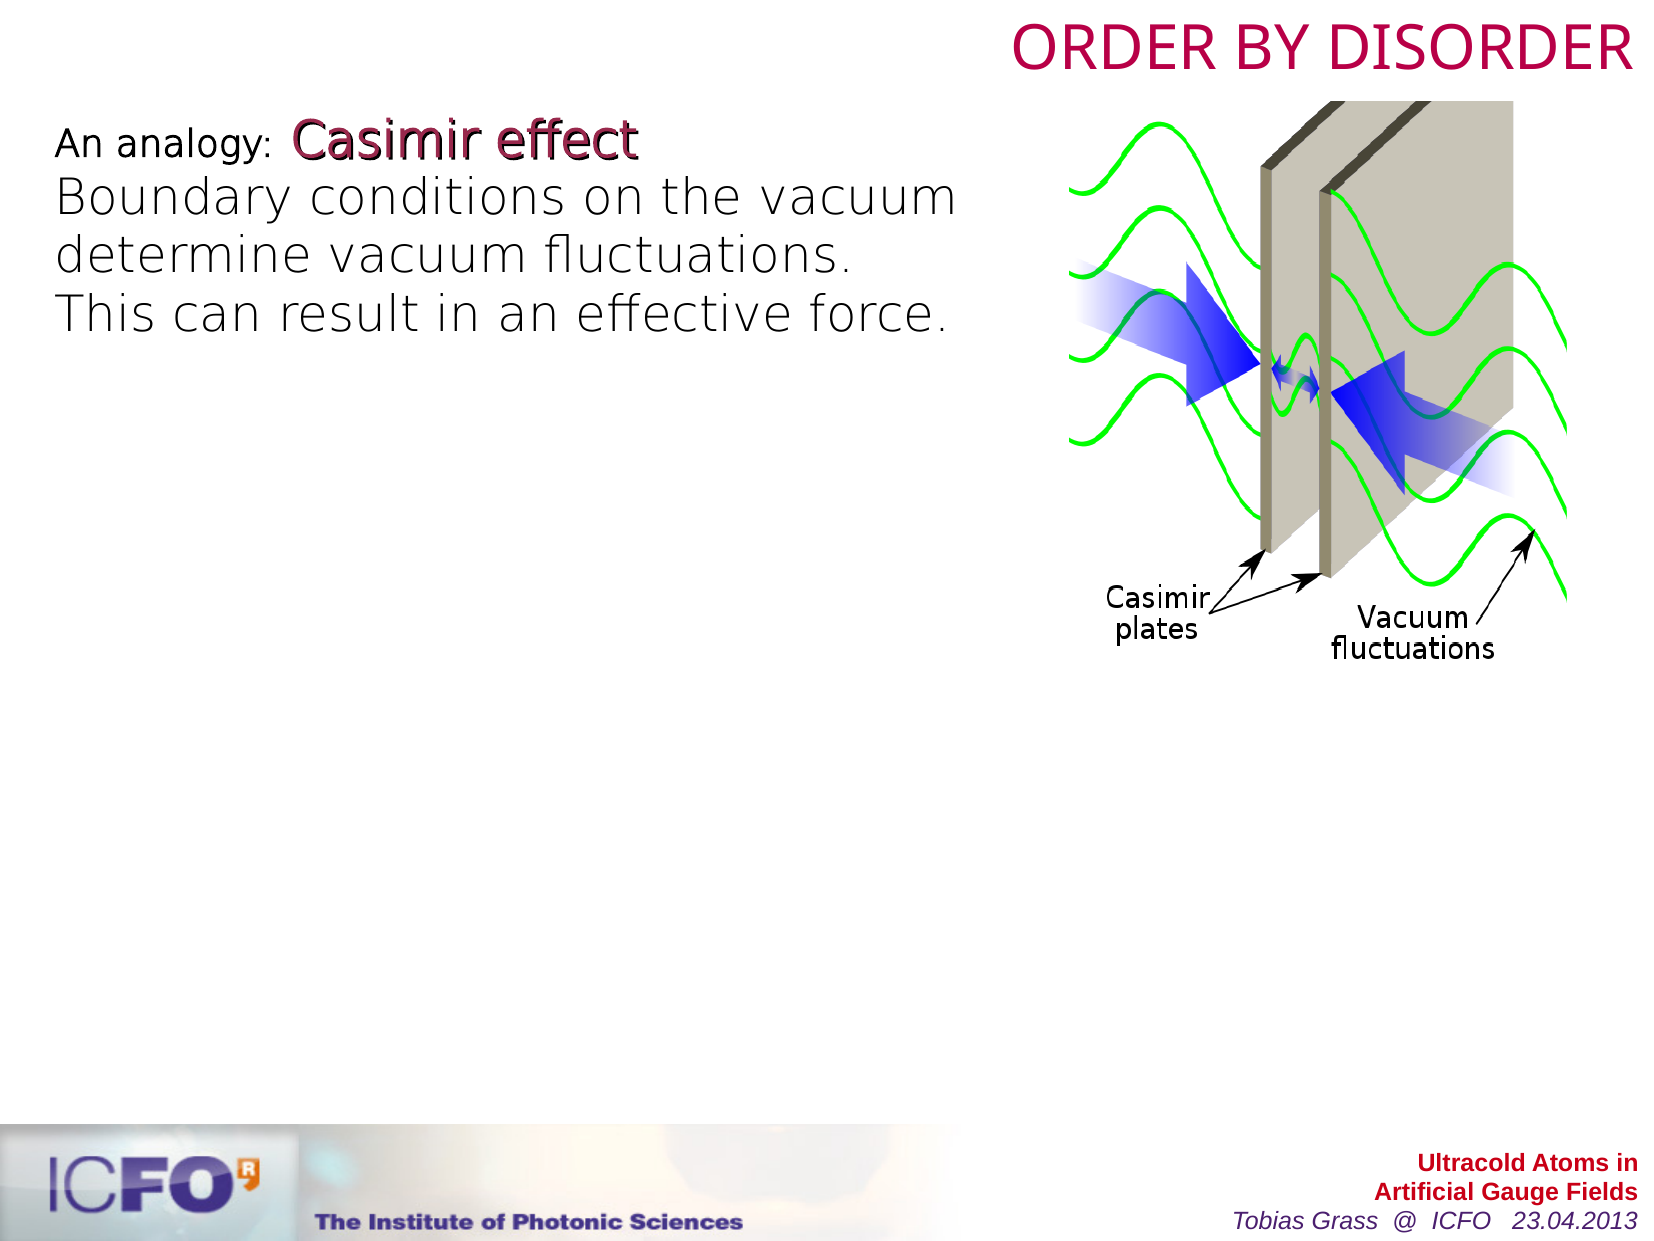

ORDER BY DISORDER
An analogy: Casimir effect
Boundary conditions on the vacuum determine vacuum fluctuations.
This can result in an effective force.
Ultracold Atoms in
Artificial Gauge Fields
Tobias Grass @ ICFO 23.04.2013